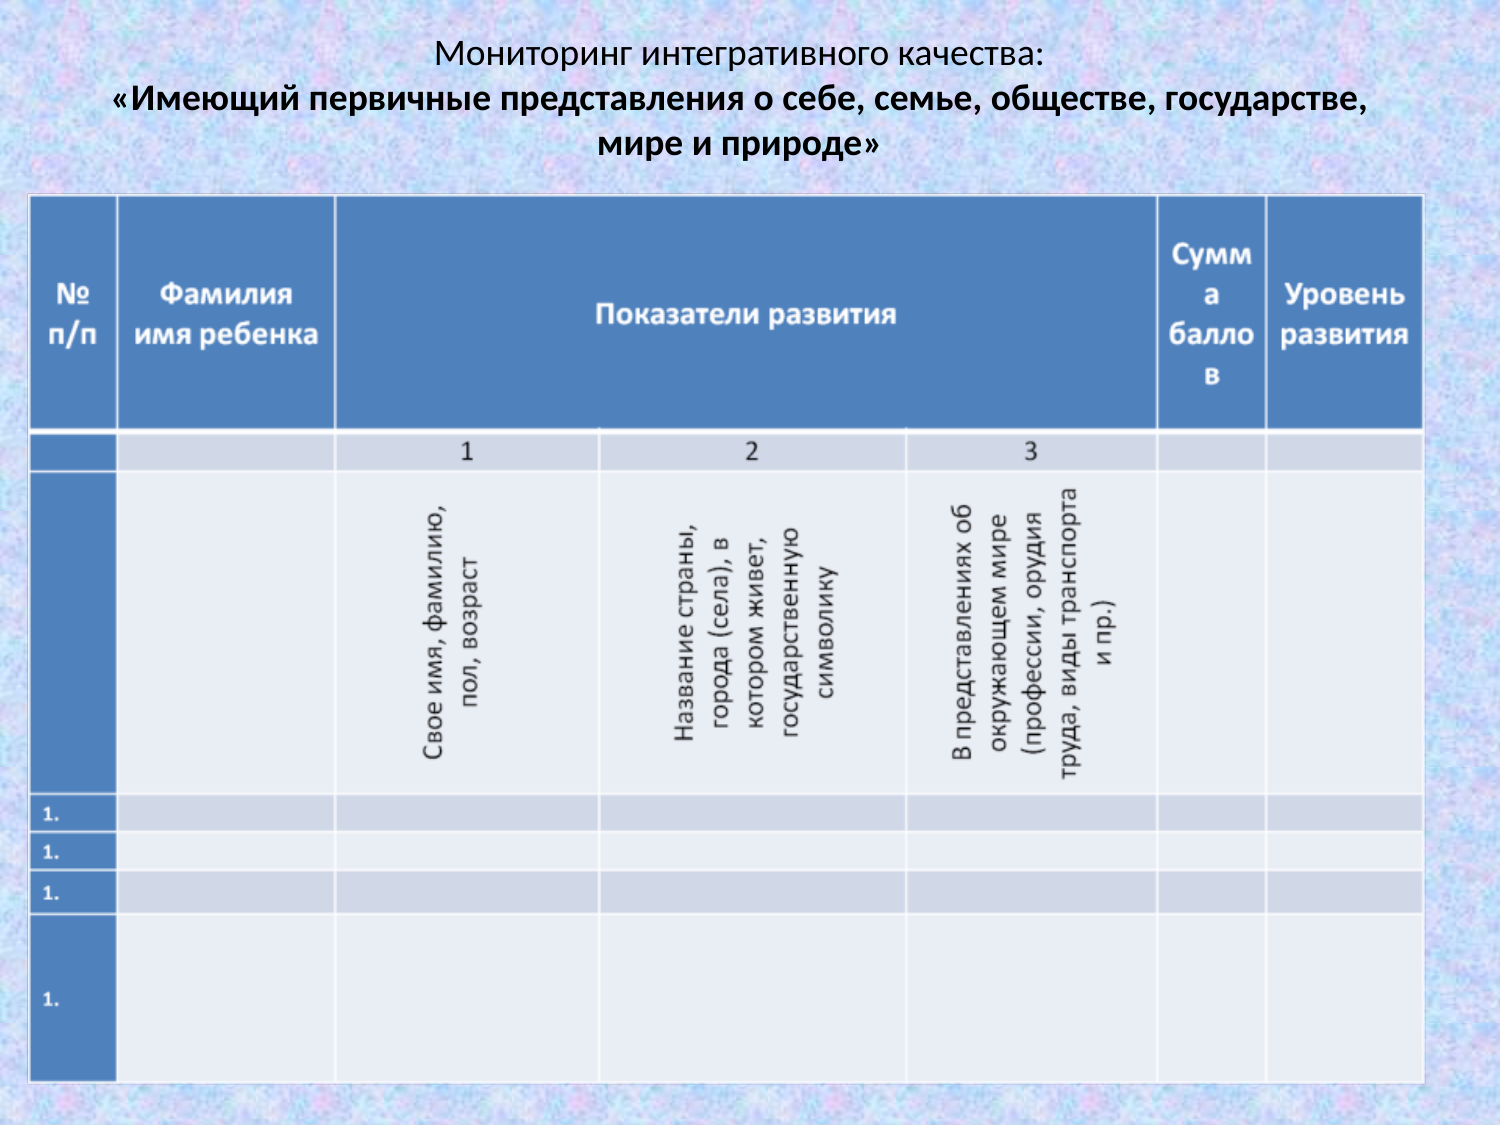

# Мониторинг интегративного качества: «Имеющий первичные представления о себе, семье, обществе, государстве, мире и природе»